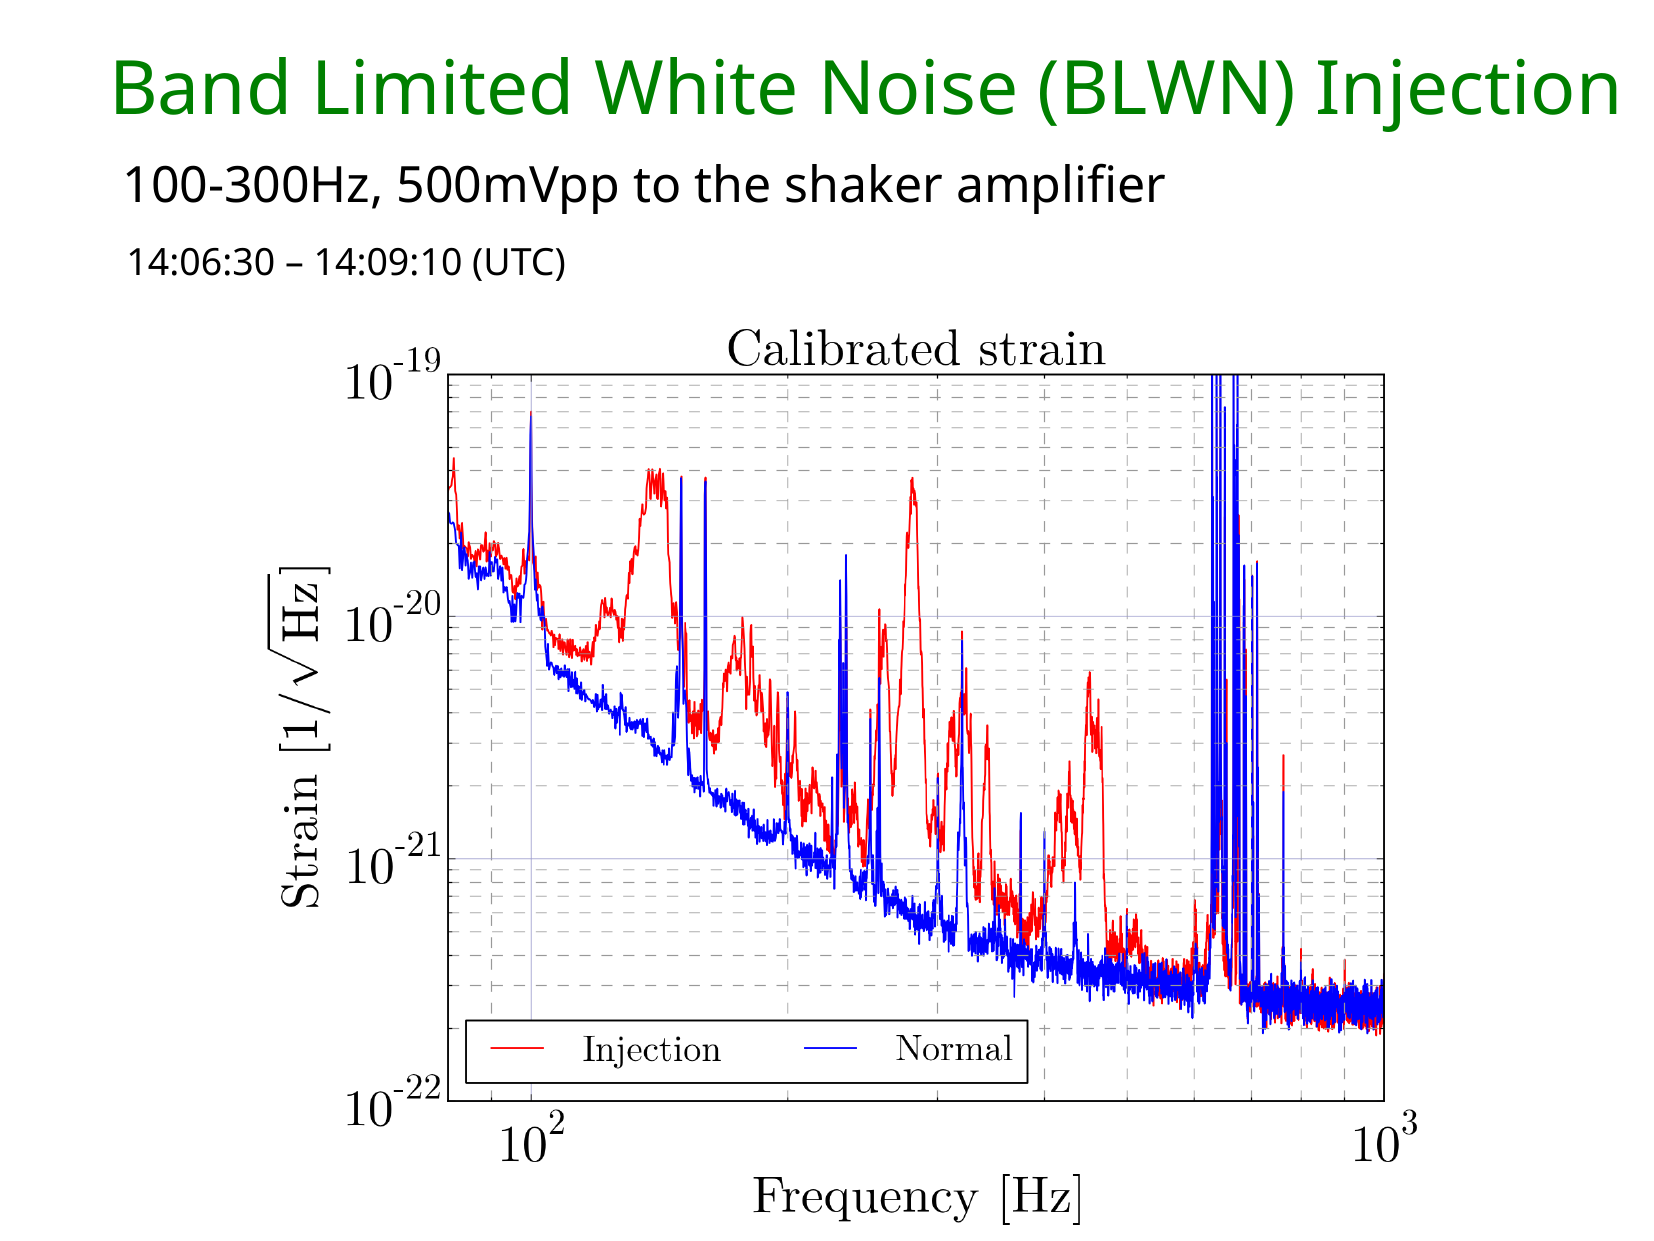

Band Limited White Noise (BLWN) Injection
100-300Hz, 500mVpp to the shaker amplifier
14:06:30 – 14:09:10 (UTC)